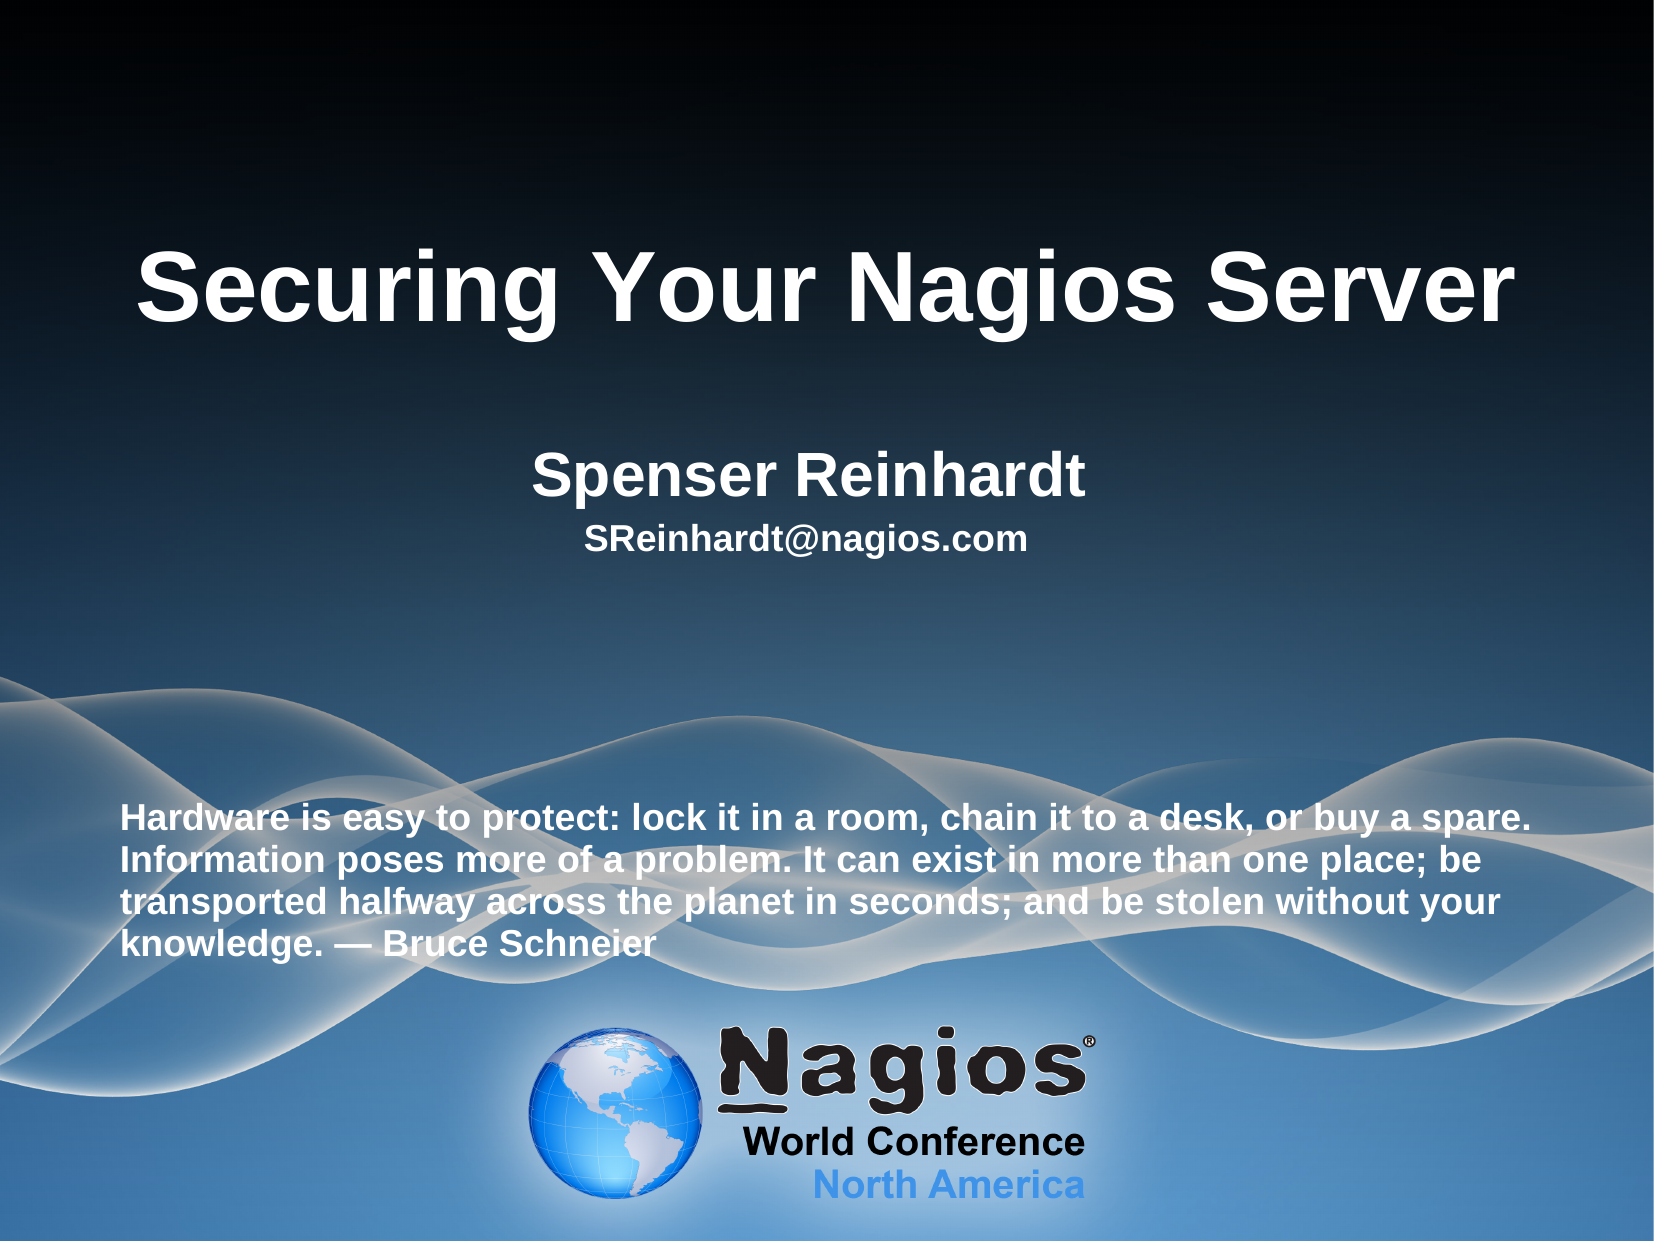

Securing Your Nagios Server
Spenser Reinhardt
SReinhardt@nagios.com
Hardware is easy to protect: lock it in a room, chain it to a desk, or buy a spare. Information poses more of a problem. It can exist in more than one place; be transported halfway across the planet in seconds; and be stolen without your knowledge. — Bruce Schneier